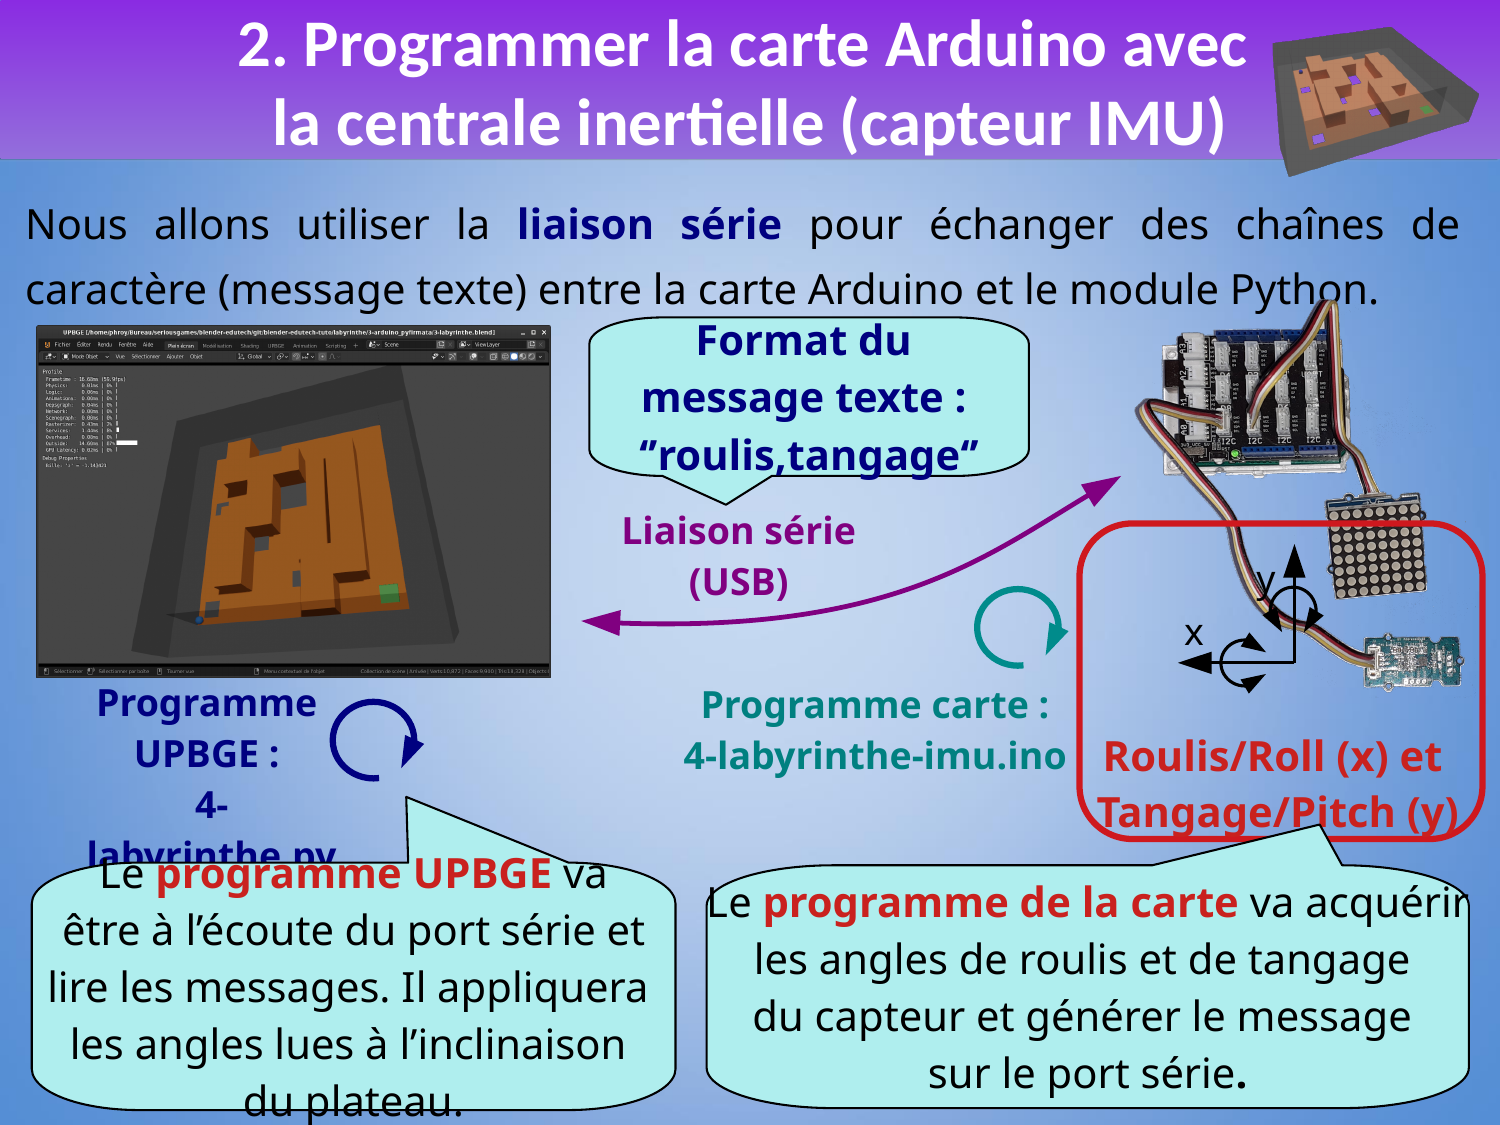

2. Programmer la carte Arduino avec
la centrale inertielle (capteur IMU)
Nous allons utiliser la liaison série pour échanger des chaînes de caractère (message texte) entre la carte Arduino et le module Python.
Format du
message texte :
‘’roulis,tangage‘’
Liaison série
(USB)
y
x
Programme carte :
4-labyrinthe-imu.ino
Programme
UPBGE :
4-labyrinthe.py
Roulis/Roll (x) et Tangage/Pitch (y)
Le programme UPBGE va
être à l’écoute du port série et
lire les messages. Il appliquera
les angles lues à l’inclinaison
du plateau.
Le programme de la carte va acquérir
les angles de roulis et de tangage
du capteur et générer le message
sur le port série.